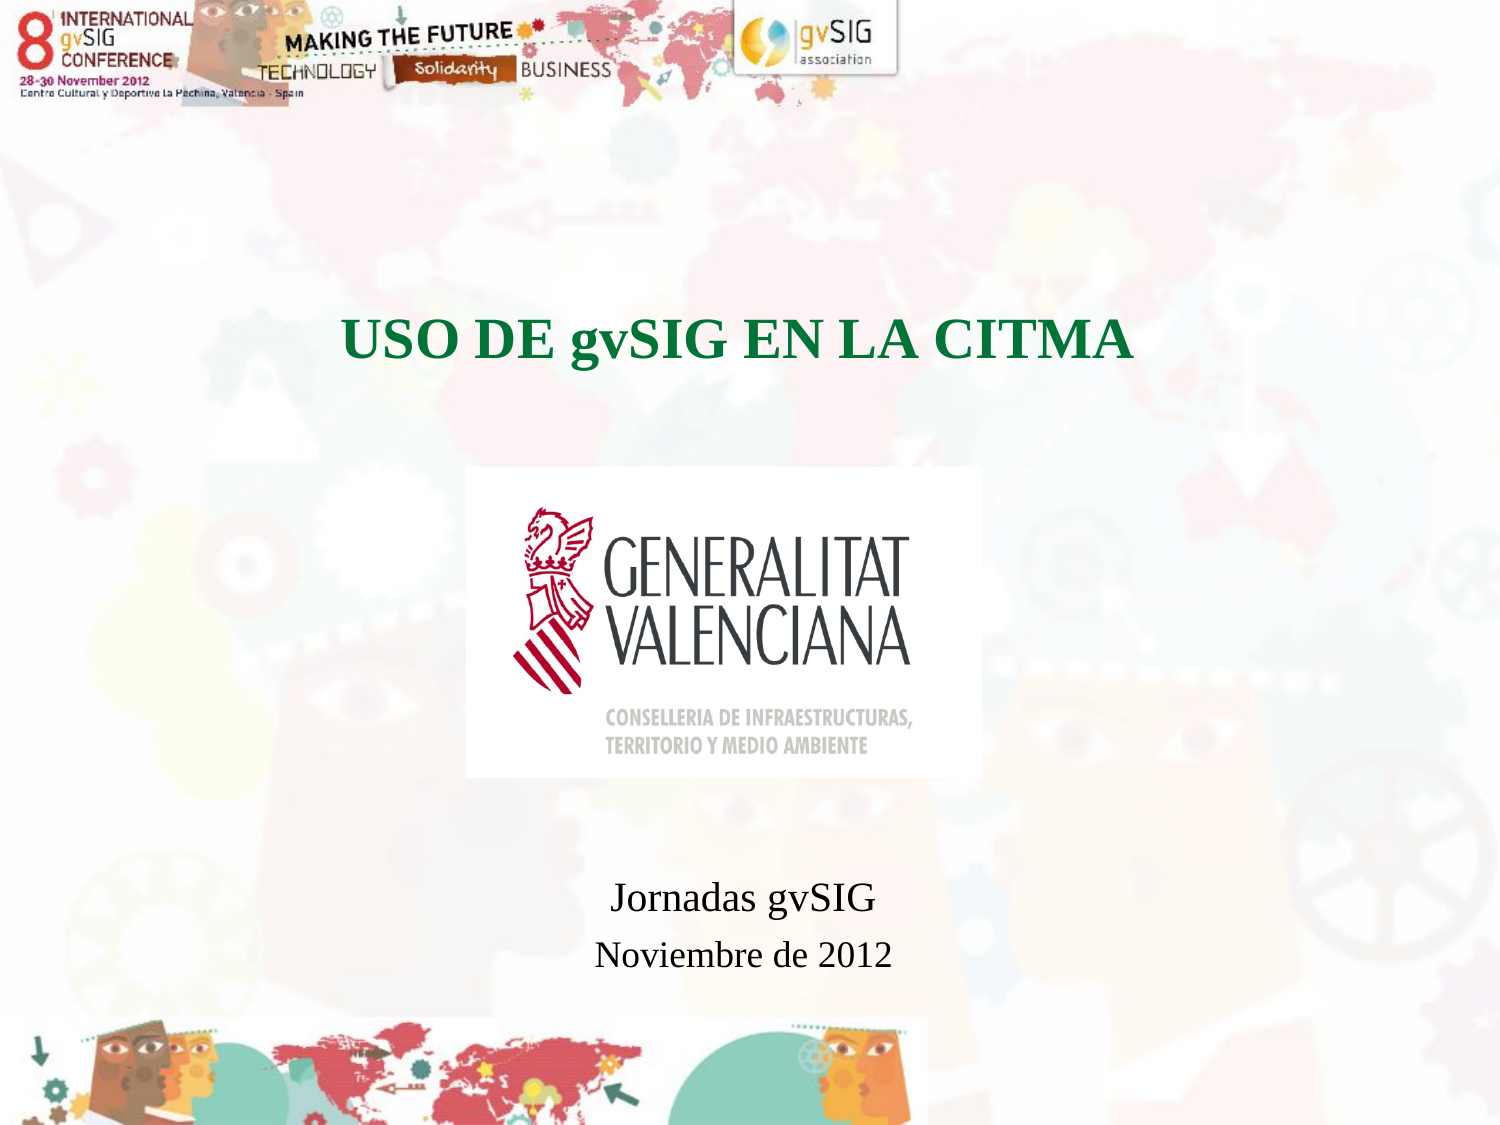

USO DE gvSIG EN LA CITMA
Jornadas gvSIG
Noviembre de 2012